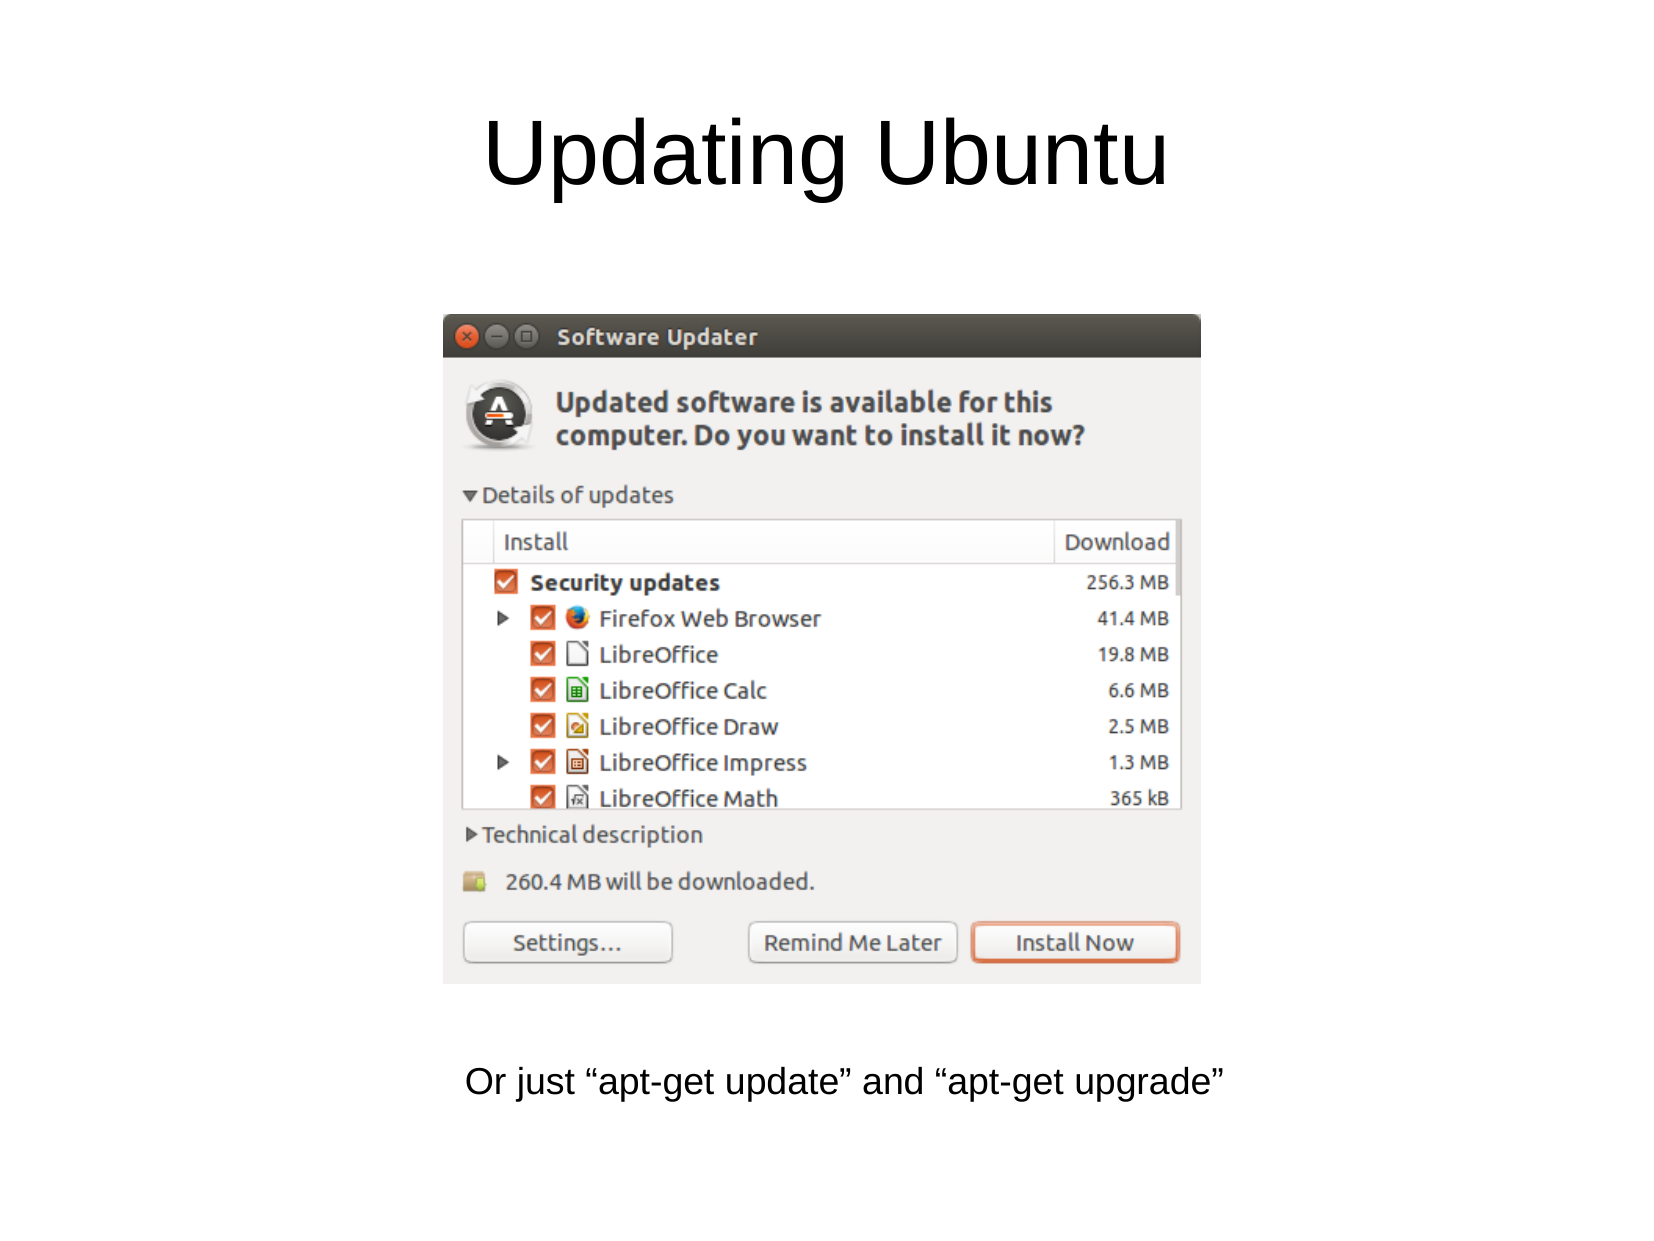

# Updating Ubuntu
Or just “apt-get update” and “apt-get upgrade”